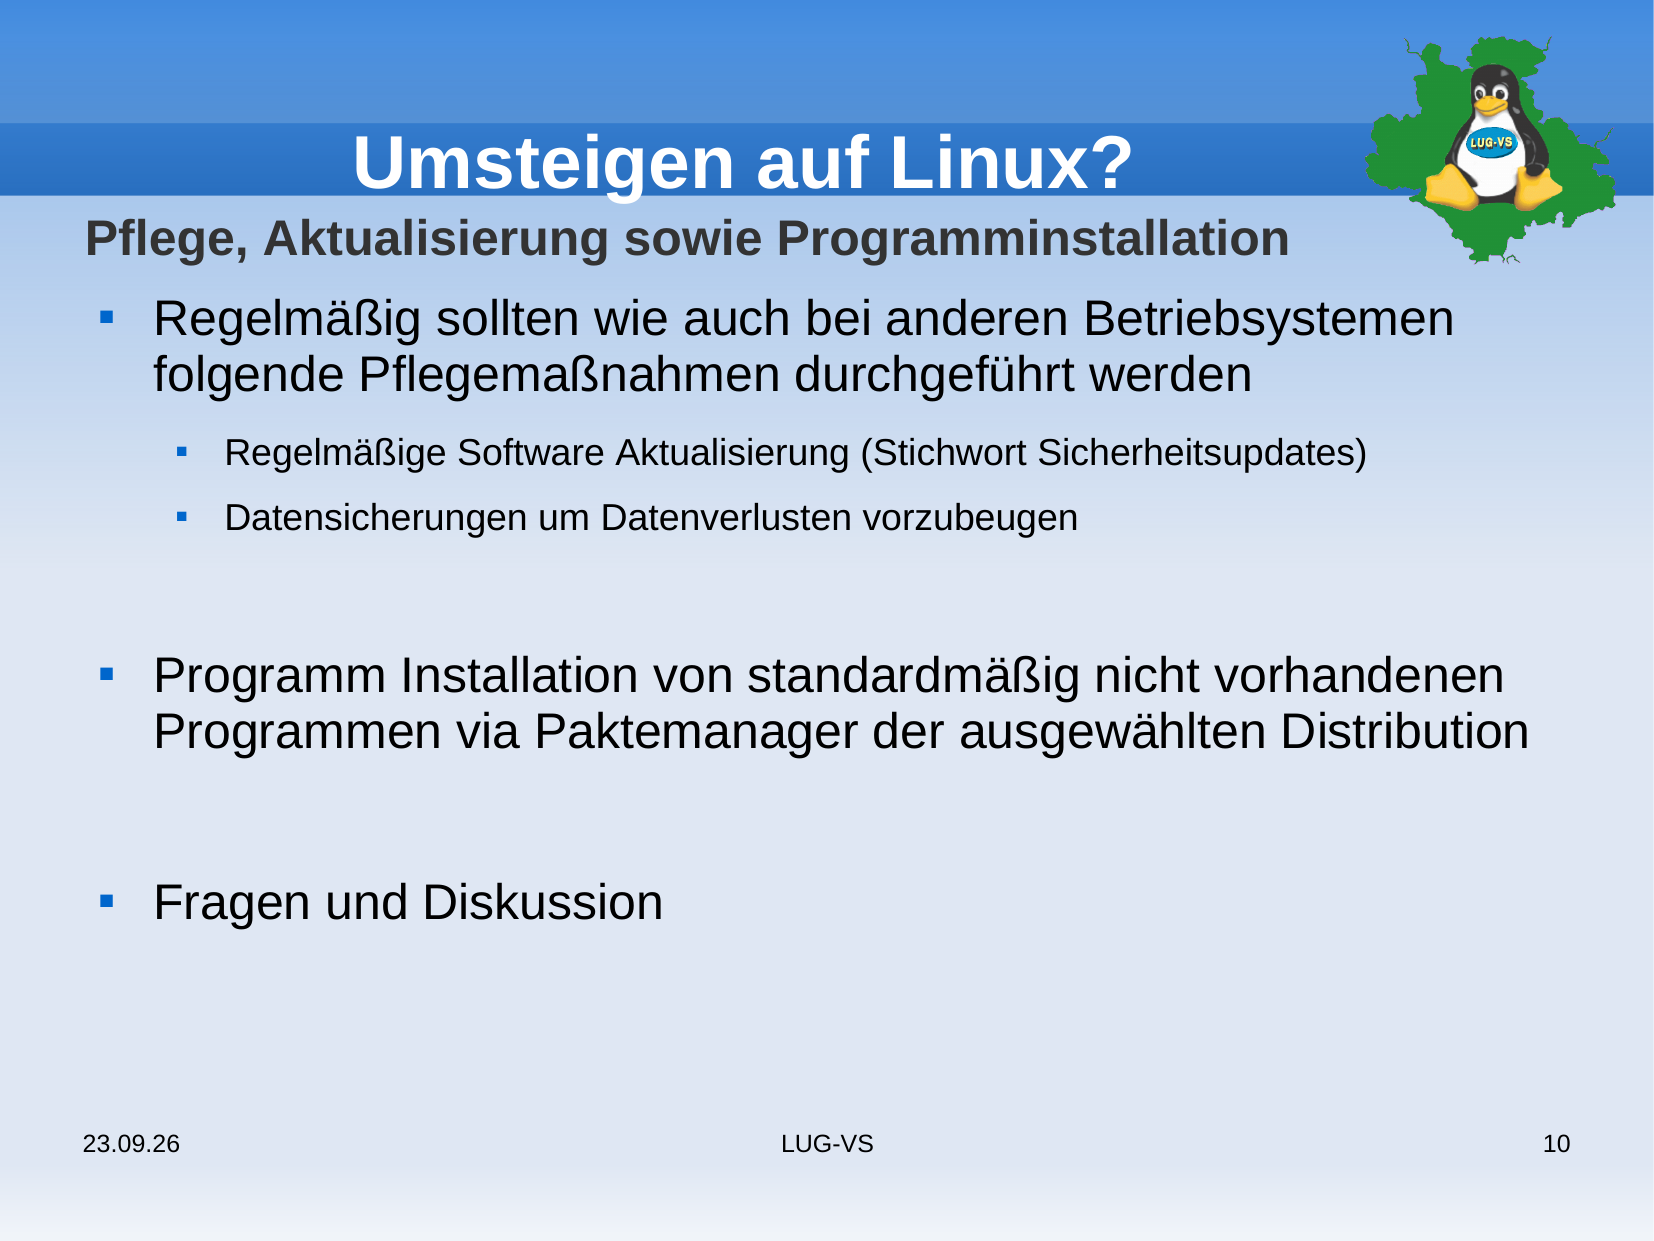

Umsteigen auf Linux?
Pflege, Aktualisierung sowie Programminstallation
# Regelmäßig sollten wie auch bei anderen Betriebsystemen folgende Pflegemaßnahmen durchgeführt werden
Regelmäßige Software Aktualisierung (Stichwort Sicherheitsupdates)
Datensicherungen um Datenverlusten vorzubeugen
Programm Installation von standardmäßig nicht vorhandenen Programmen via Paktemanager der ausgewählten Distribution
Fragen und Diskussion
LUG-VS
10